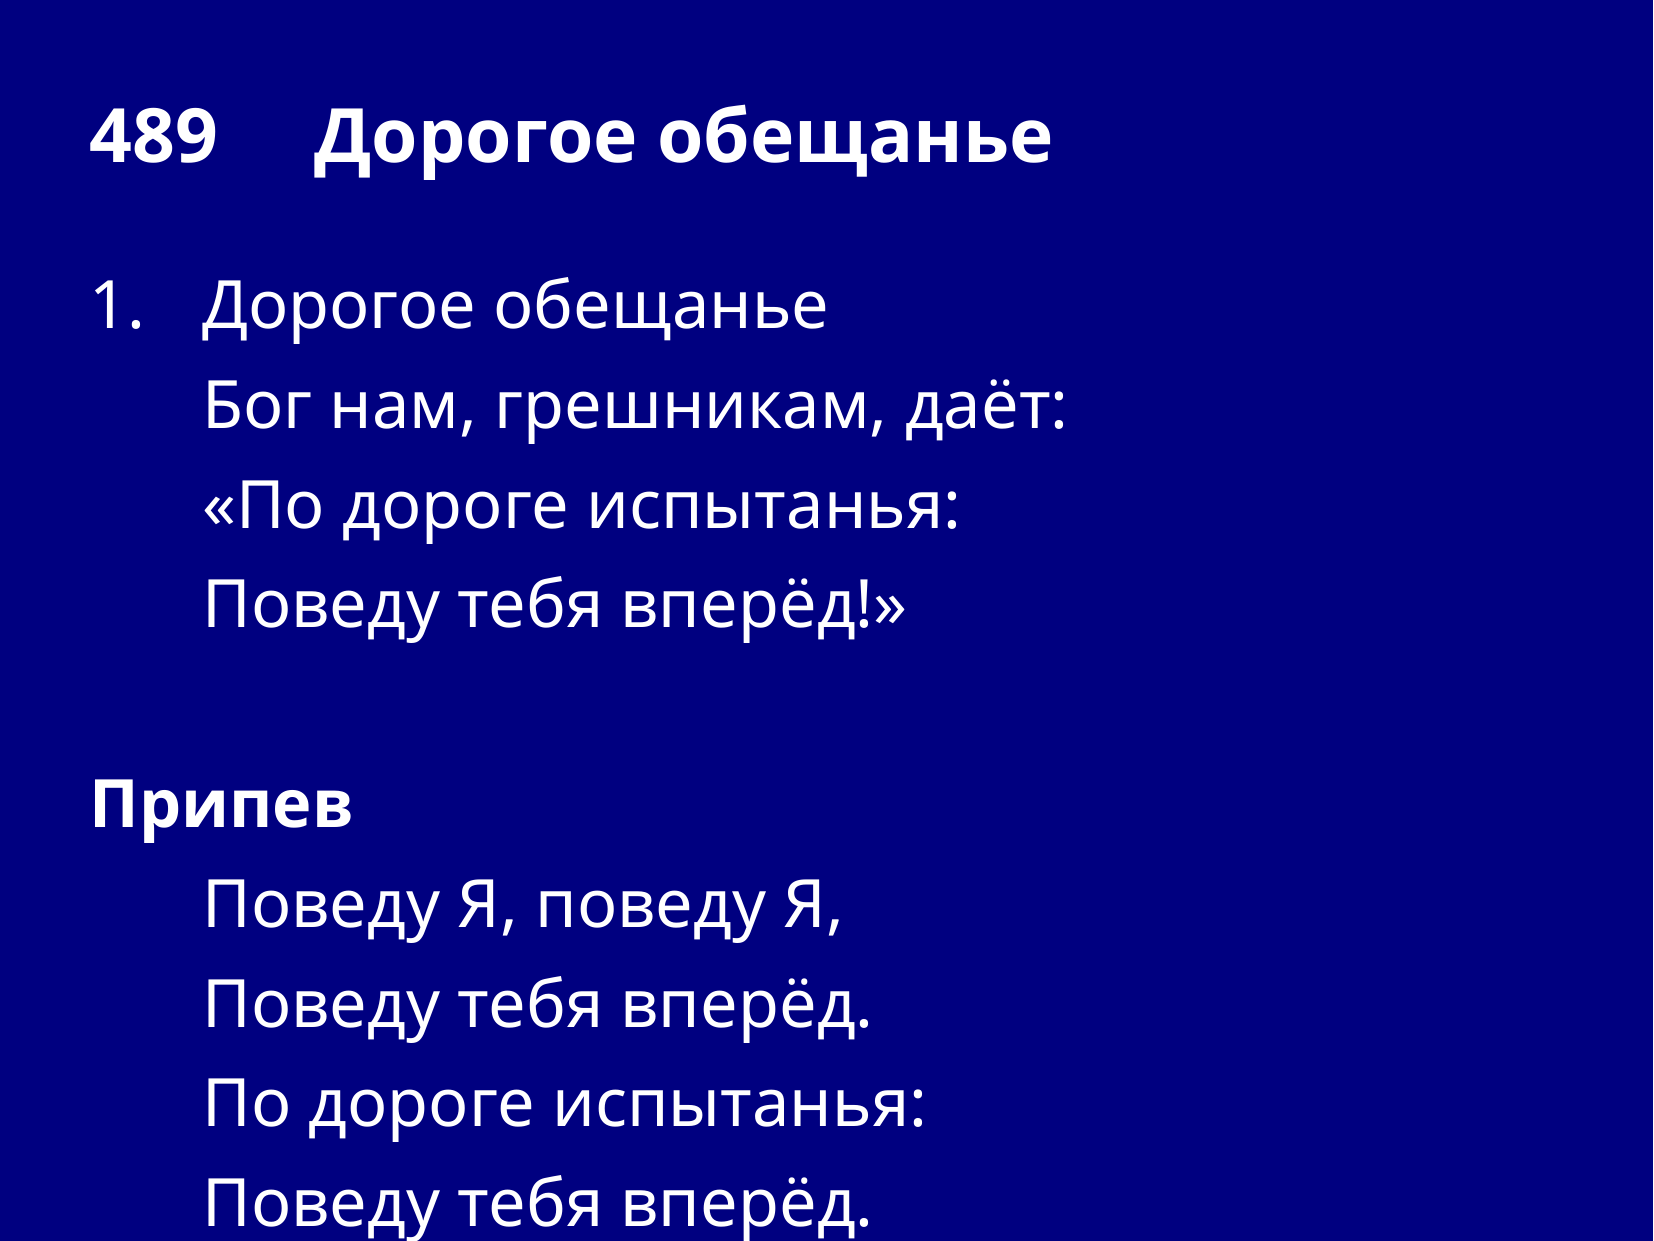

489	Дорогое обещанье
1.	Дорогое обещанье
	Бог нам, грешникам, даёт:
	«По дороге испытанья:
	Поведу тебя вперёд!»
Припев
	Поведу Я, поведу Я,
	Поведу тебя вперёд.
	По дороге испытанья:
	Поведу тебя вперёд.